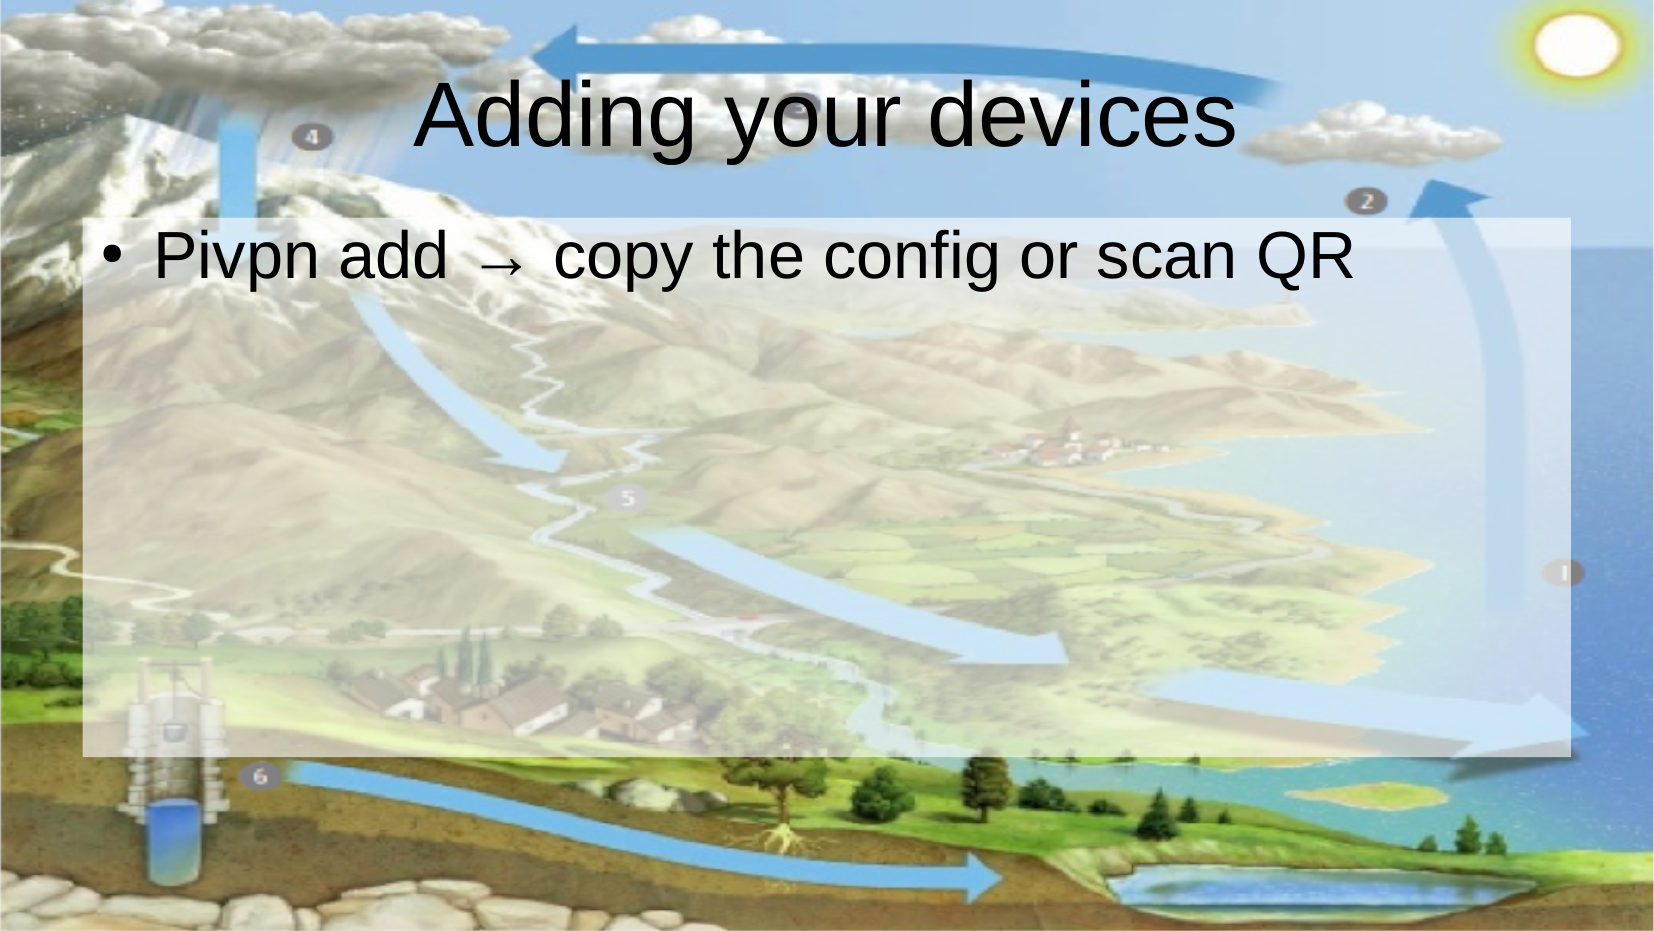

# Adding your devices
Pivpn add → copy the config or scan QR